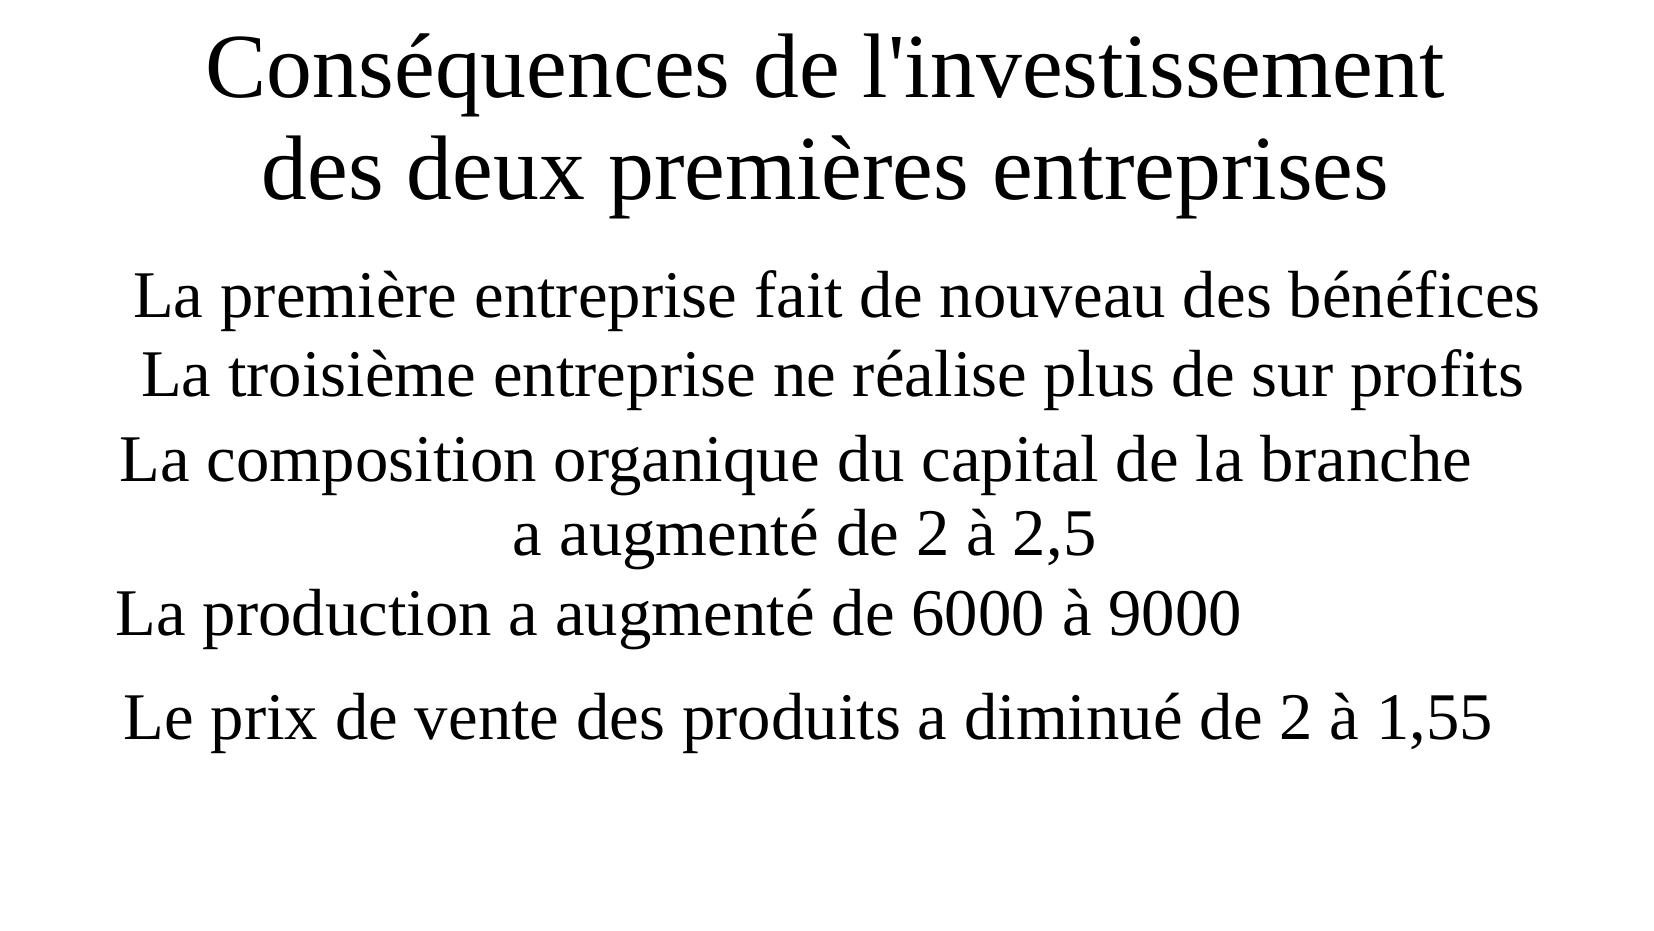

Conséquences de l'investissement
des deux premières entreprises
La première entreprise fait de nouveau des bénéfices
 La troisième entreprise ne réalise plus de sur profits
La composition organique du capital de la branche
a augmenté de 2 à 2,5
La production a augmenté de 6000 à 9000
Le prix de vente des produits a diminué de 2 à 1,55